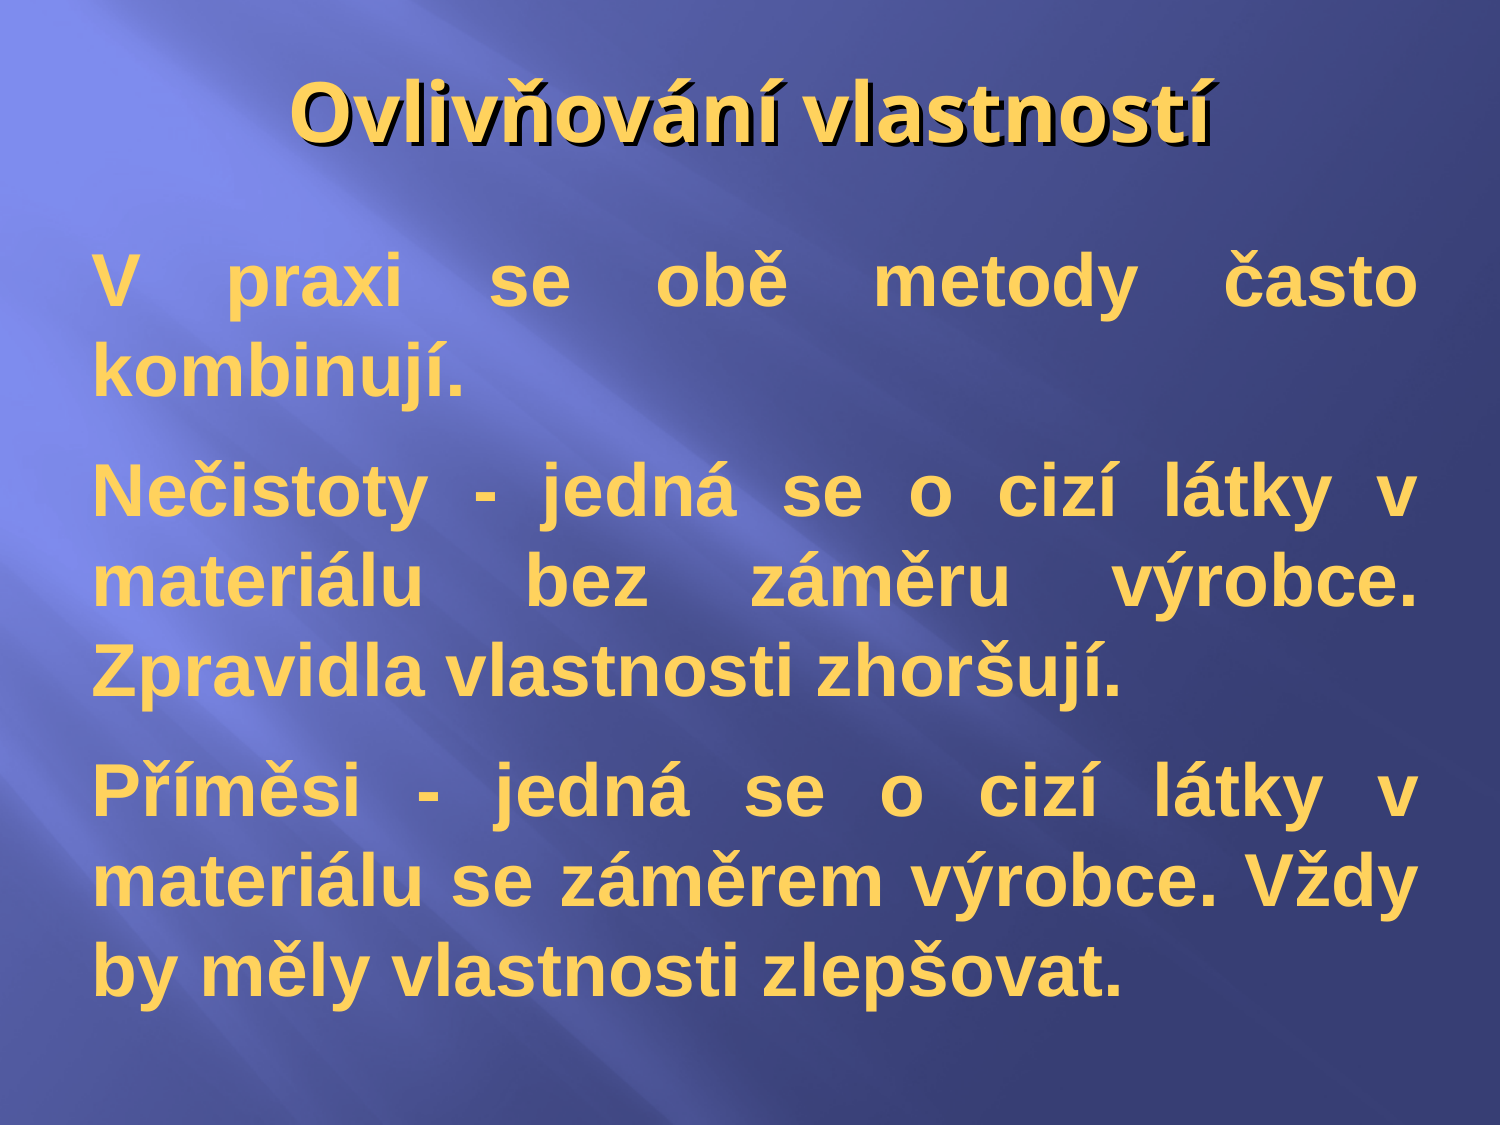

# Ovlivňování vlastností
V praxi se obě metody často kombinují.
Nečistoty - jedná se o cizí látky v materiálu bez záměru výrobce. Zpravidla vlastnosti zhoršují.
Příměsi - jedná se o cizí látky v materiálu se záměrem výrobce. Vždy by měly vlastnosti zlepšovat.